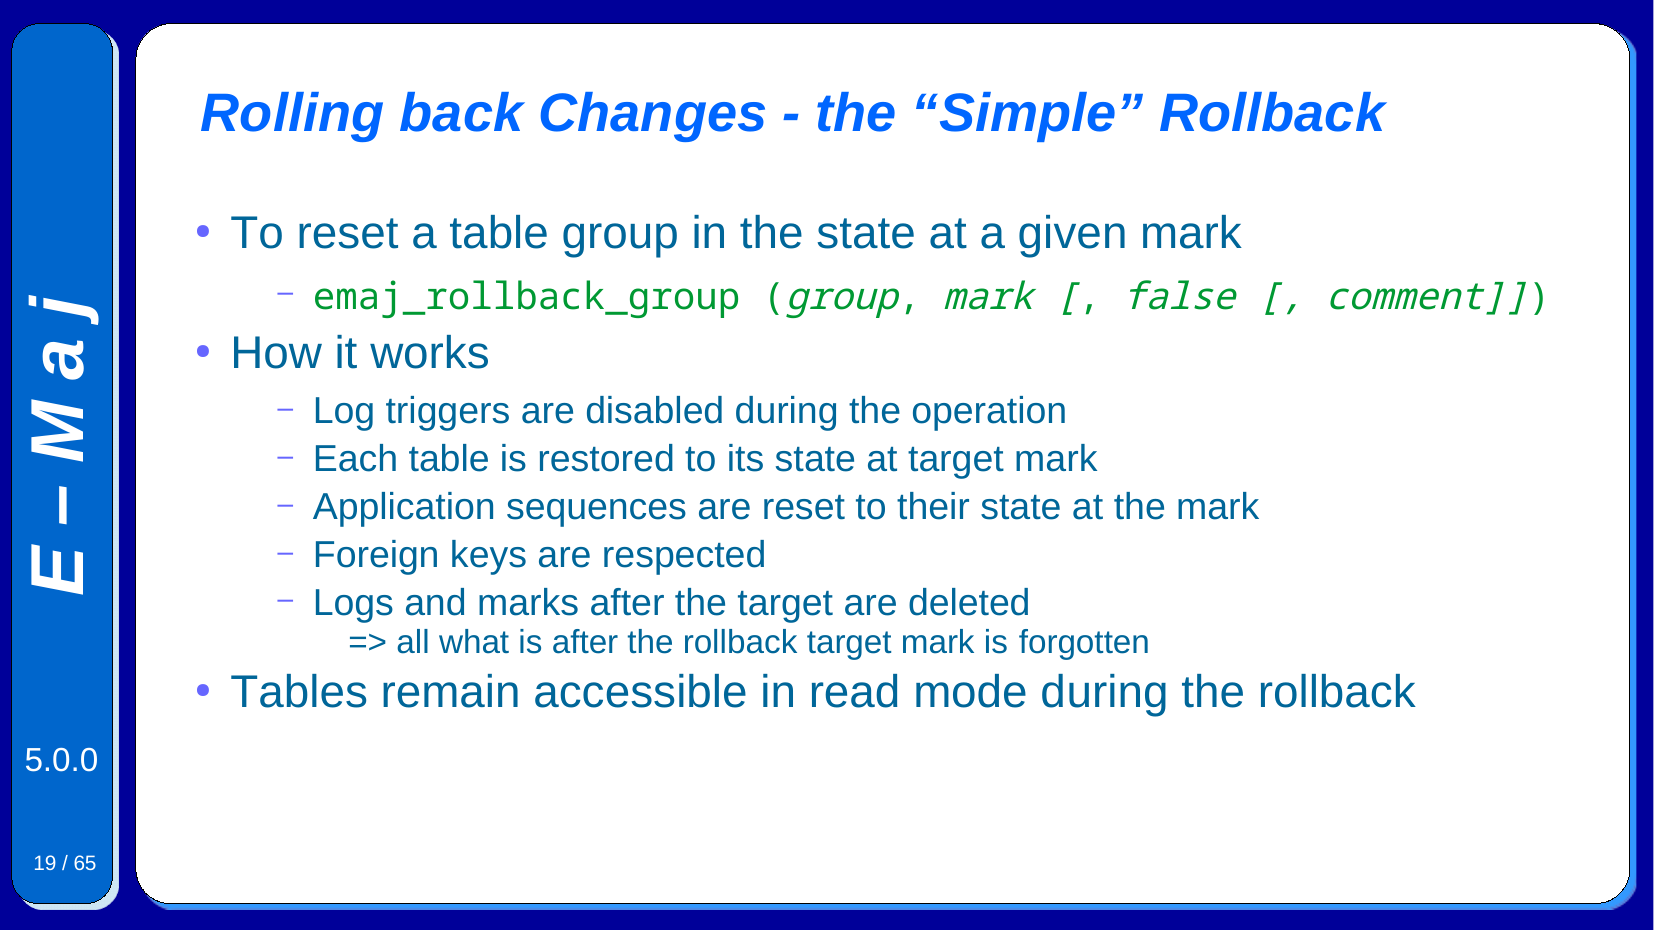

# Rolling back Changes - the “Simple” Rollback
To reset a table group in the state at a given mark
emaj_rollback_group (group, mark [, false [, comment]])
How it works
Log triggers are disabled during the operation
Each table is restored to its state at target mark
Application sequences are reset to their state at the mark
Foreign keys are respected
Logs and marks after the target are deleted
=> all what is after the rollback target mark is forgotten
Tables remain accessible in read mode during the rollback